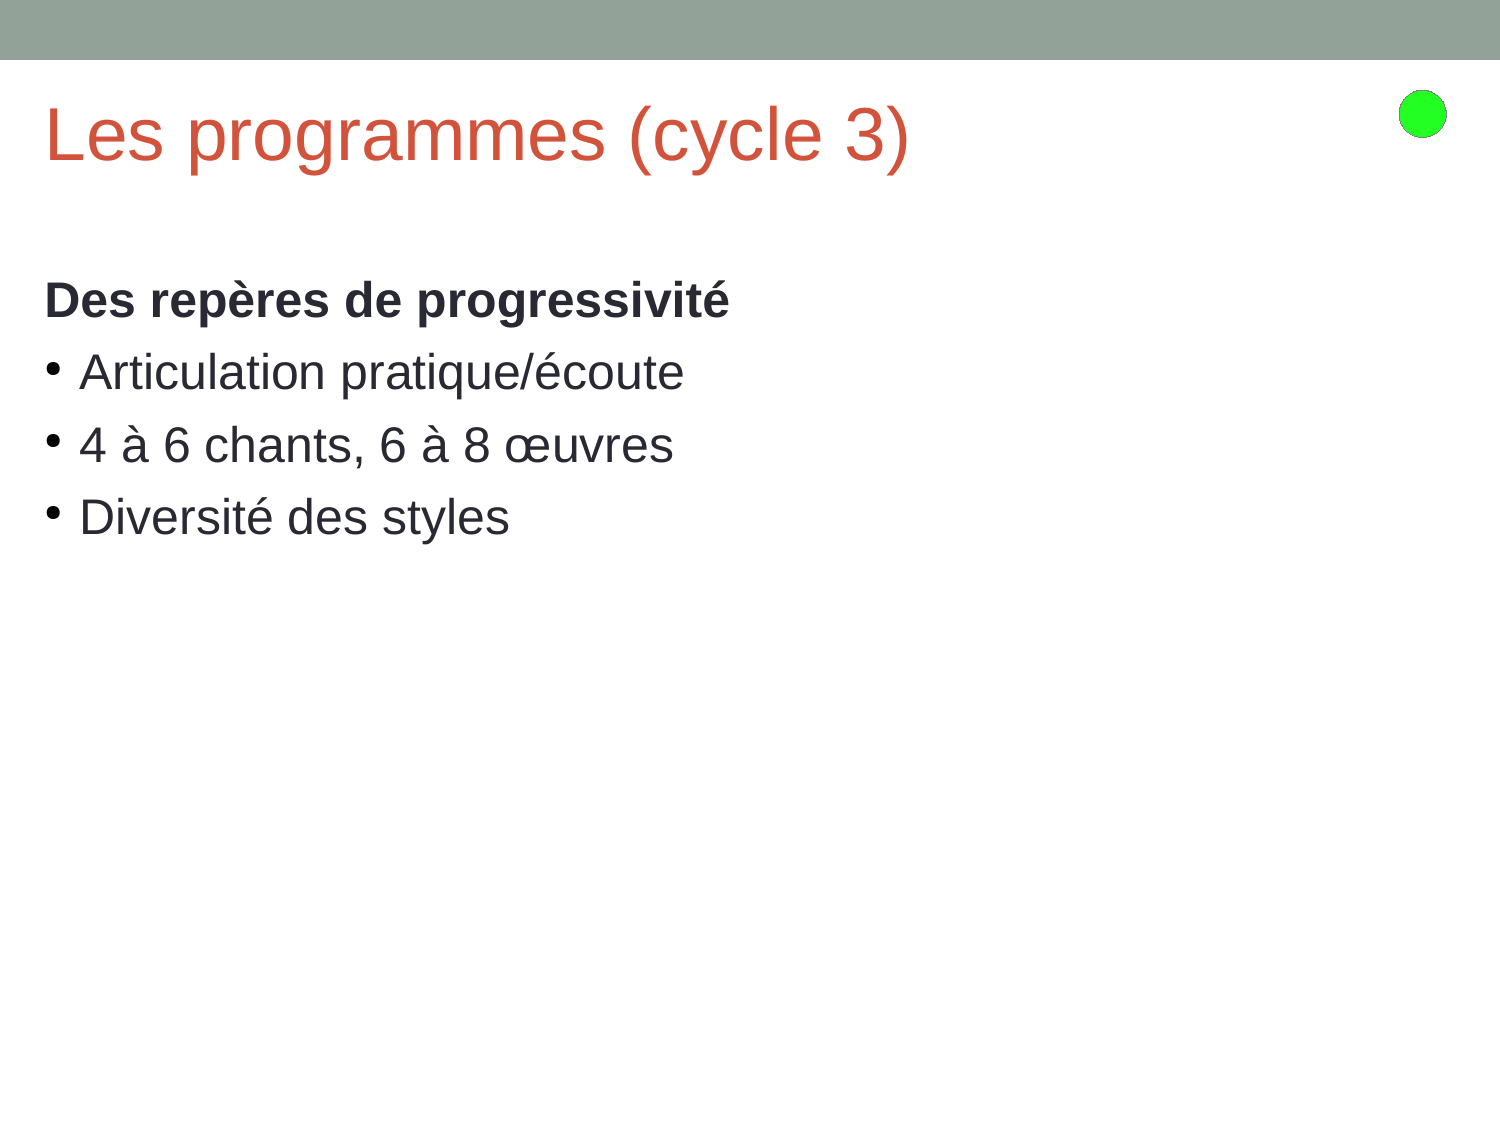

# Les programmes (cycle 3)
Des repères de progressivité
Articulation pratique/écoute
4 à 6 chants, 6 à 8 œuvres
Diversité des styles